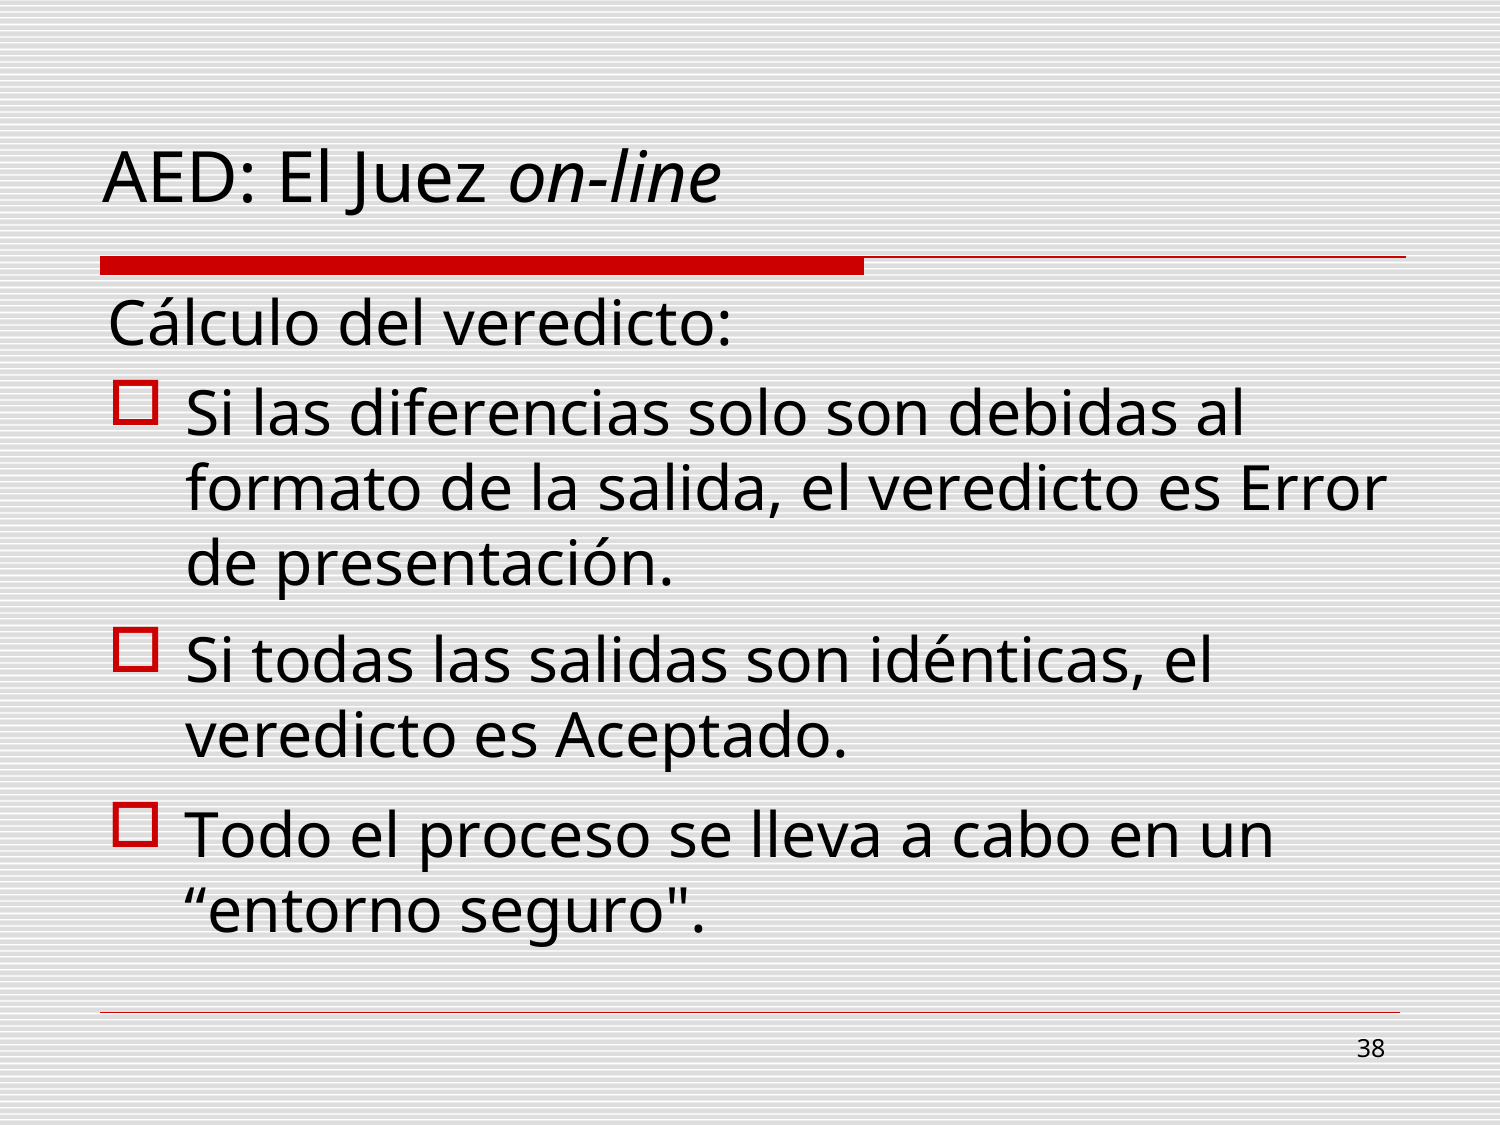

# AED: El Juez on-line
Cálculo del veredicto:
Si las diferencias solo son debidas al formato de la salida, el veredicto es Error de presentación.
Si todas las salidas son idénticas, el veredicto es Aceptado.
Todo el proceso se lleva a cabo en un “entorno seguro".